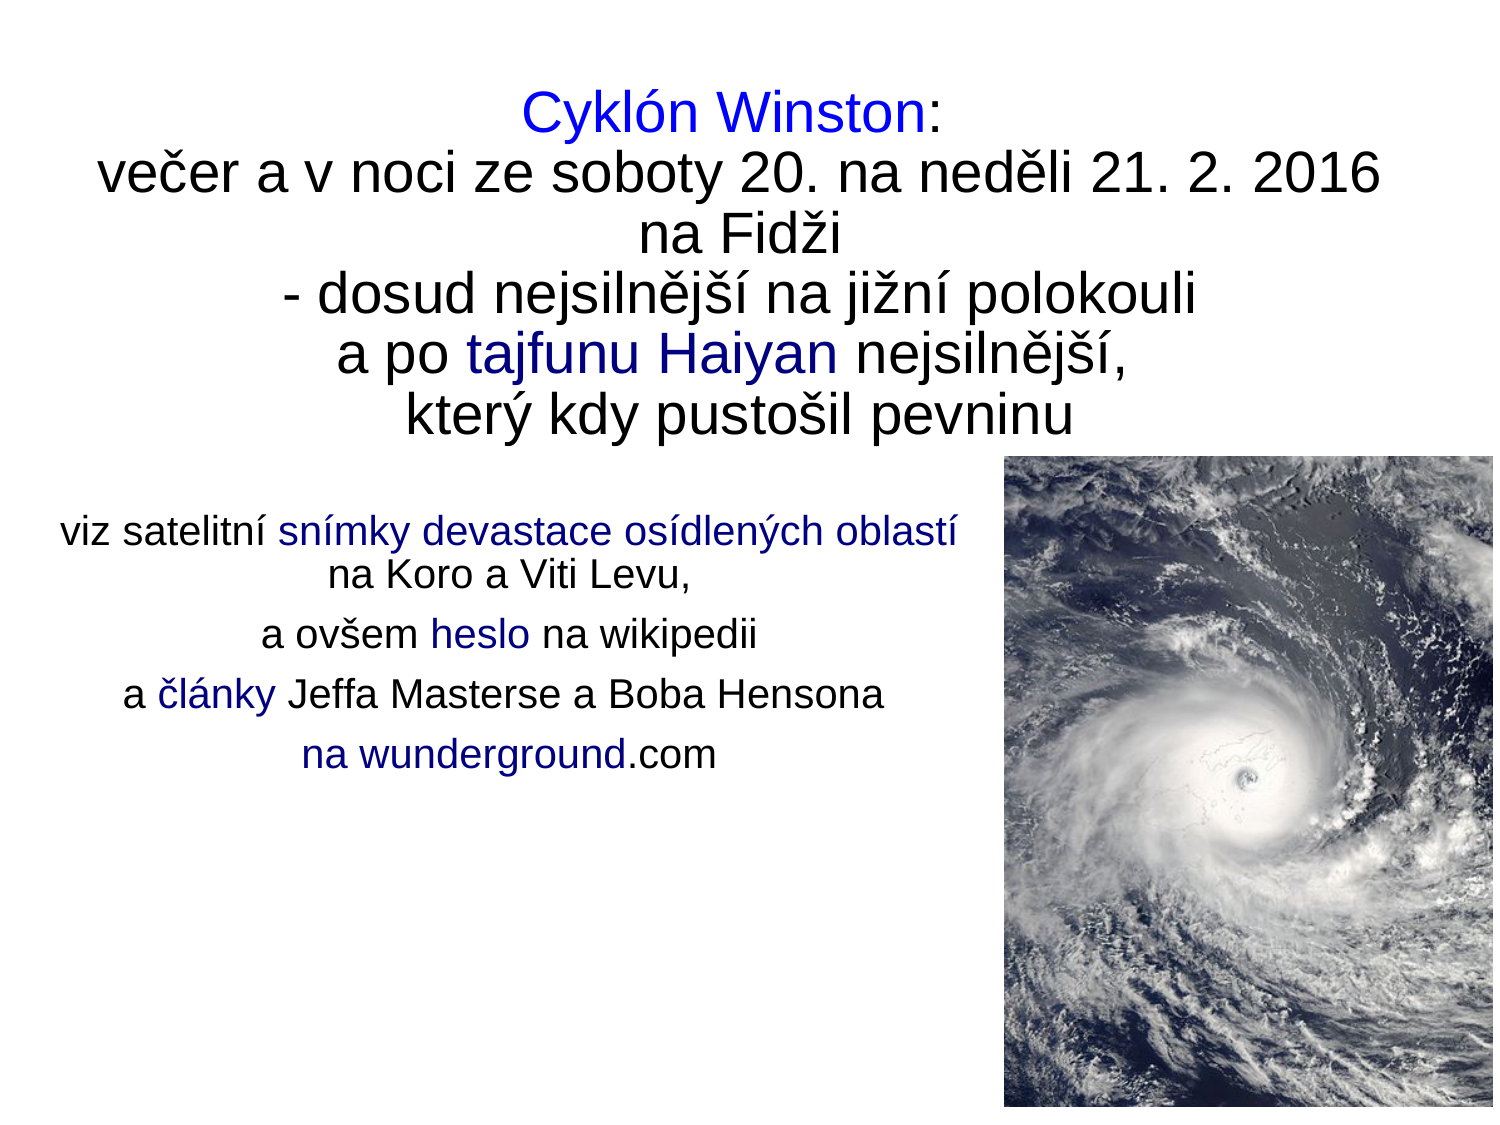

# Cyklón Winston: večer a v noci ze soboty 20. na neděli 21. 2. 2016 na Fidži - dosud nejsilnější na jižní polokouli a po tajfunu Haiyan nejsilnější, který kdy pustošil pevninu
viz satelitní snímky devastace osídlených oblastí na Koro a Viti Levu,
a ovšem heslo na wikipedii
a články Jeffa Masterse a Boba Hensona
na wunderground.com